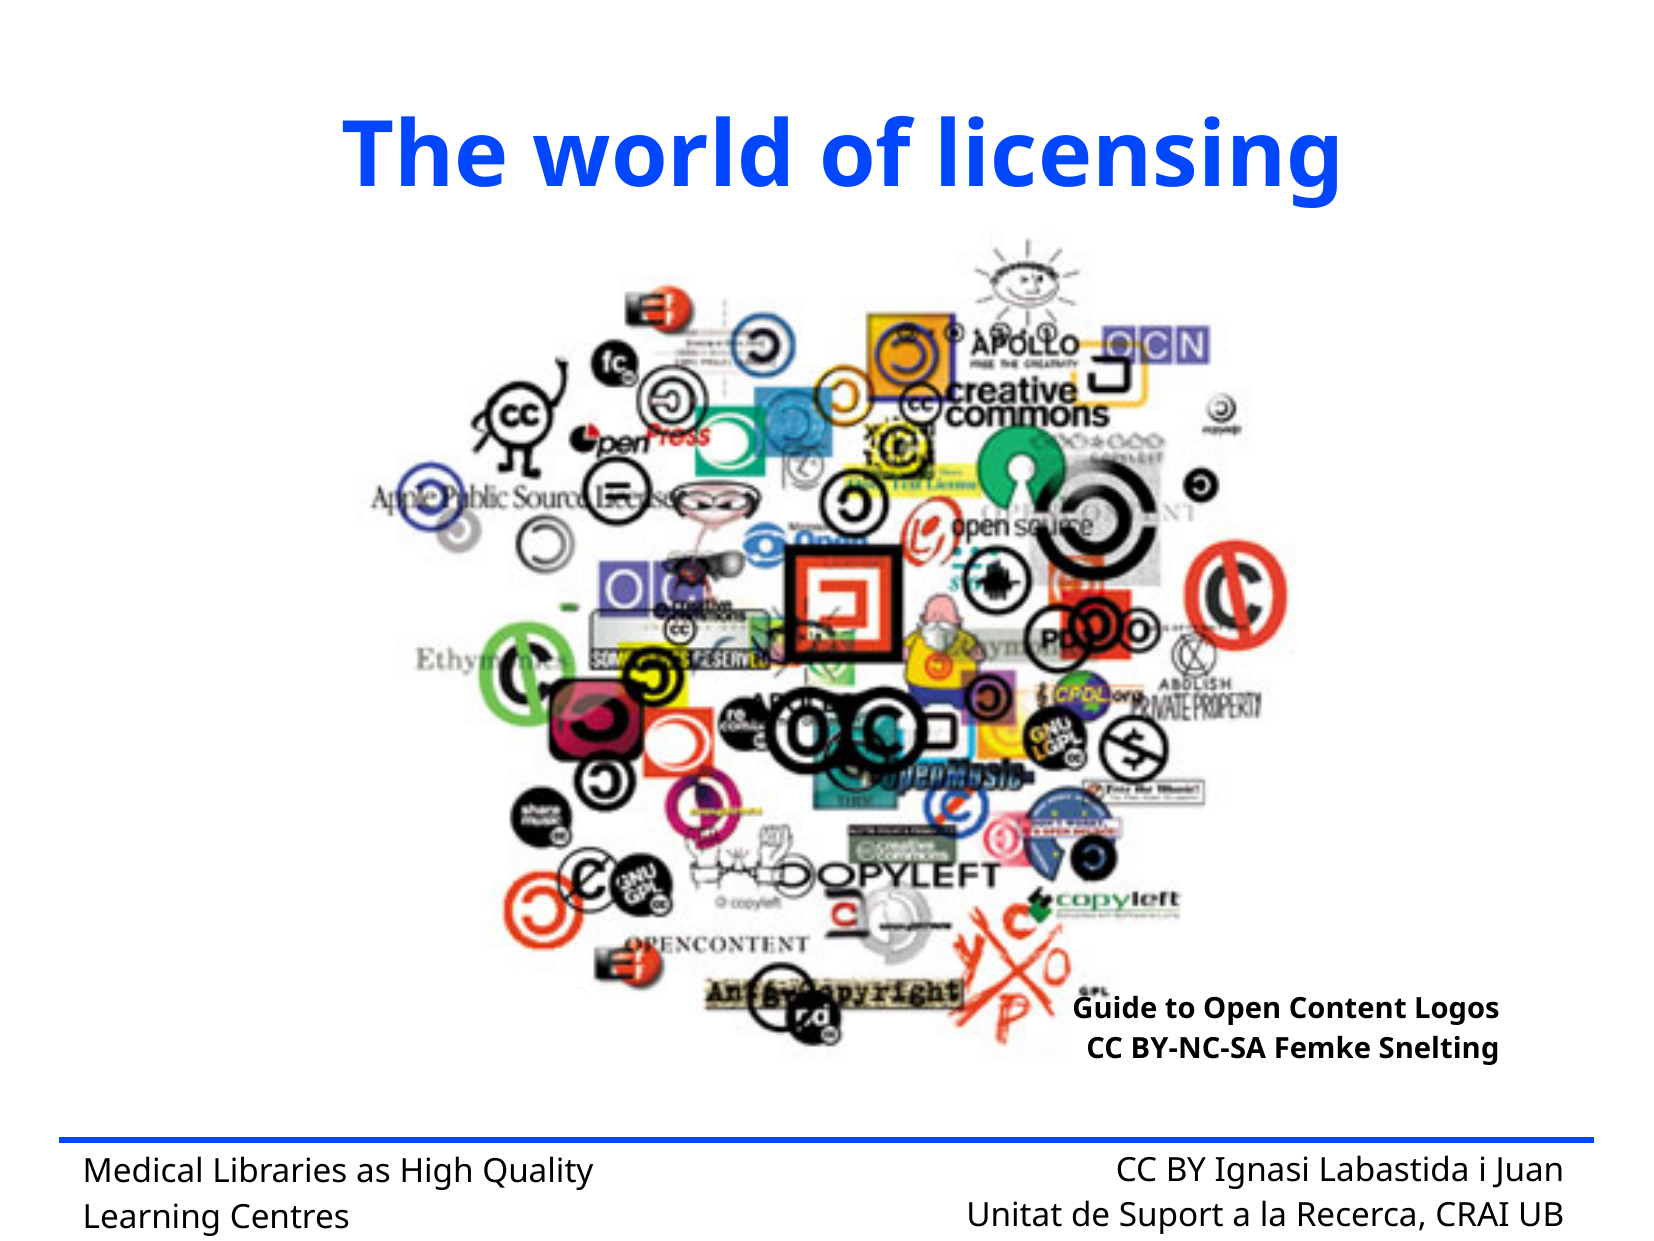

# The world of licensing
Guide to Open Content Logos
CC BY-NC-SA Femke Snelting